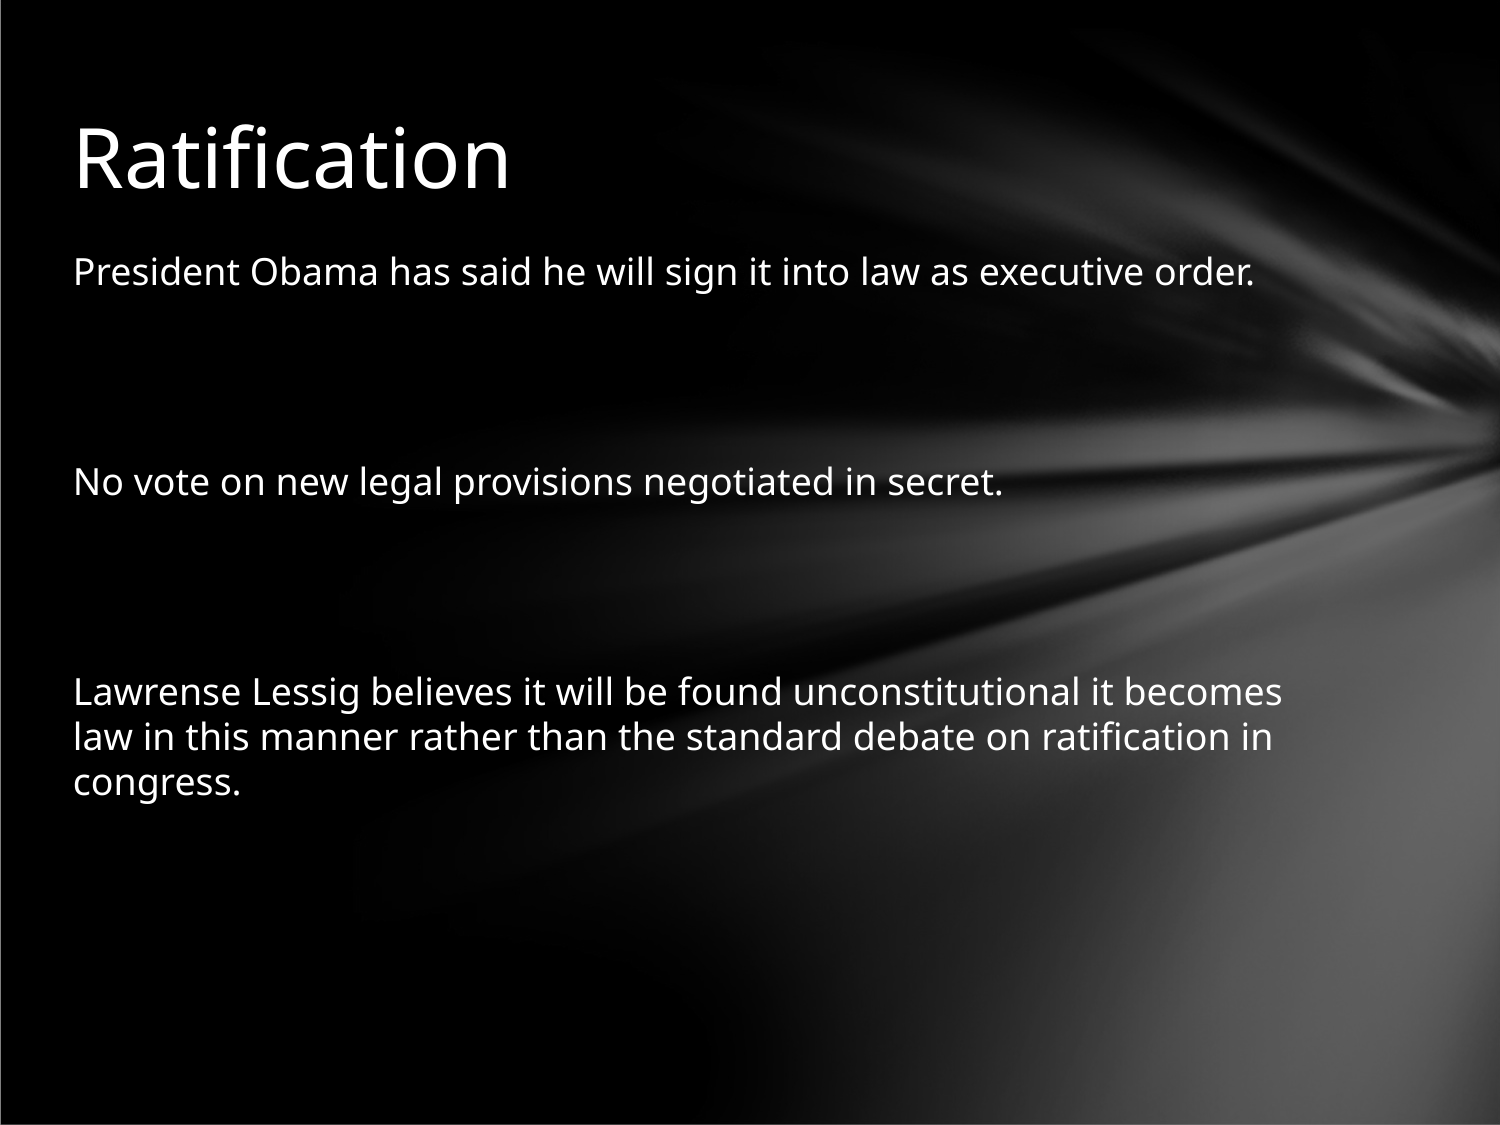

Ratification
# President Obama has said he will sign it into law as executive order.
No vote on new legal provisions negotiated in secret.
Lawrense Lessig believes it will be found unconstitutional it becomes law in this manner rather than the standard debate on ratification in congress.